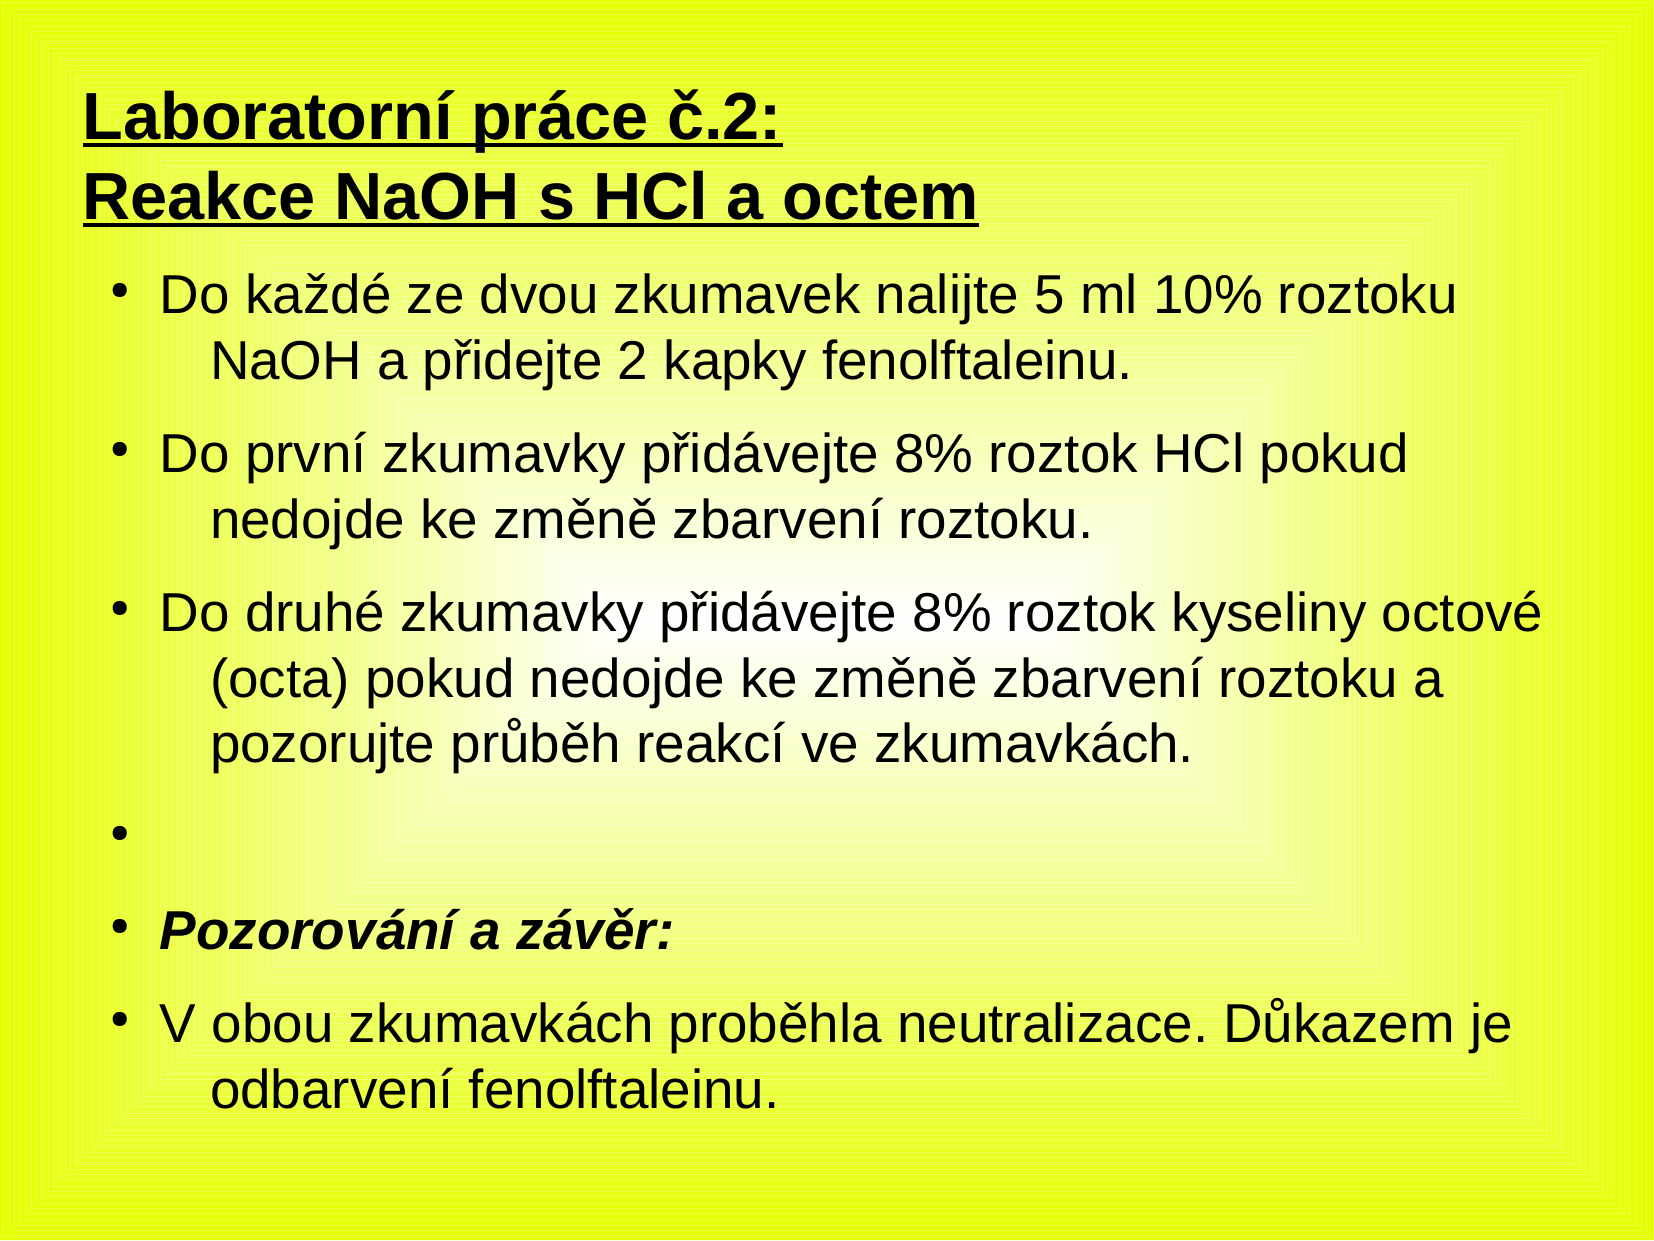

# Laboratorní práce č.2: Reakce NaOH s HCl a octem
Do každé ze dvou zkumavek nalijte 5 ml 10% roztoku NaOH a přidejte 2 kapky fenolftaleinu.
Do první zkumavky přidávejte 8% roztok HCl pokud nedojde ke změně zbarvení roztoku.
Do druhé zkumavky přidávejte 8% roztok kyseliny octové (octa) pokud nedojde ke změně zbarvení roztoku a pozorujte průběh reakcí ve zkumavkách.
Pozorování a závěr:
V obou zkumavkách proběhla neutralizace. Důkazem je odbarvení fenolftaleinu.